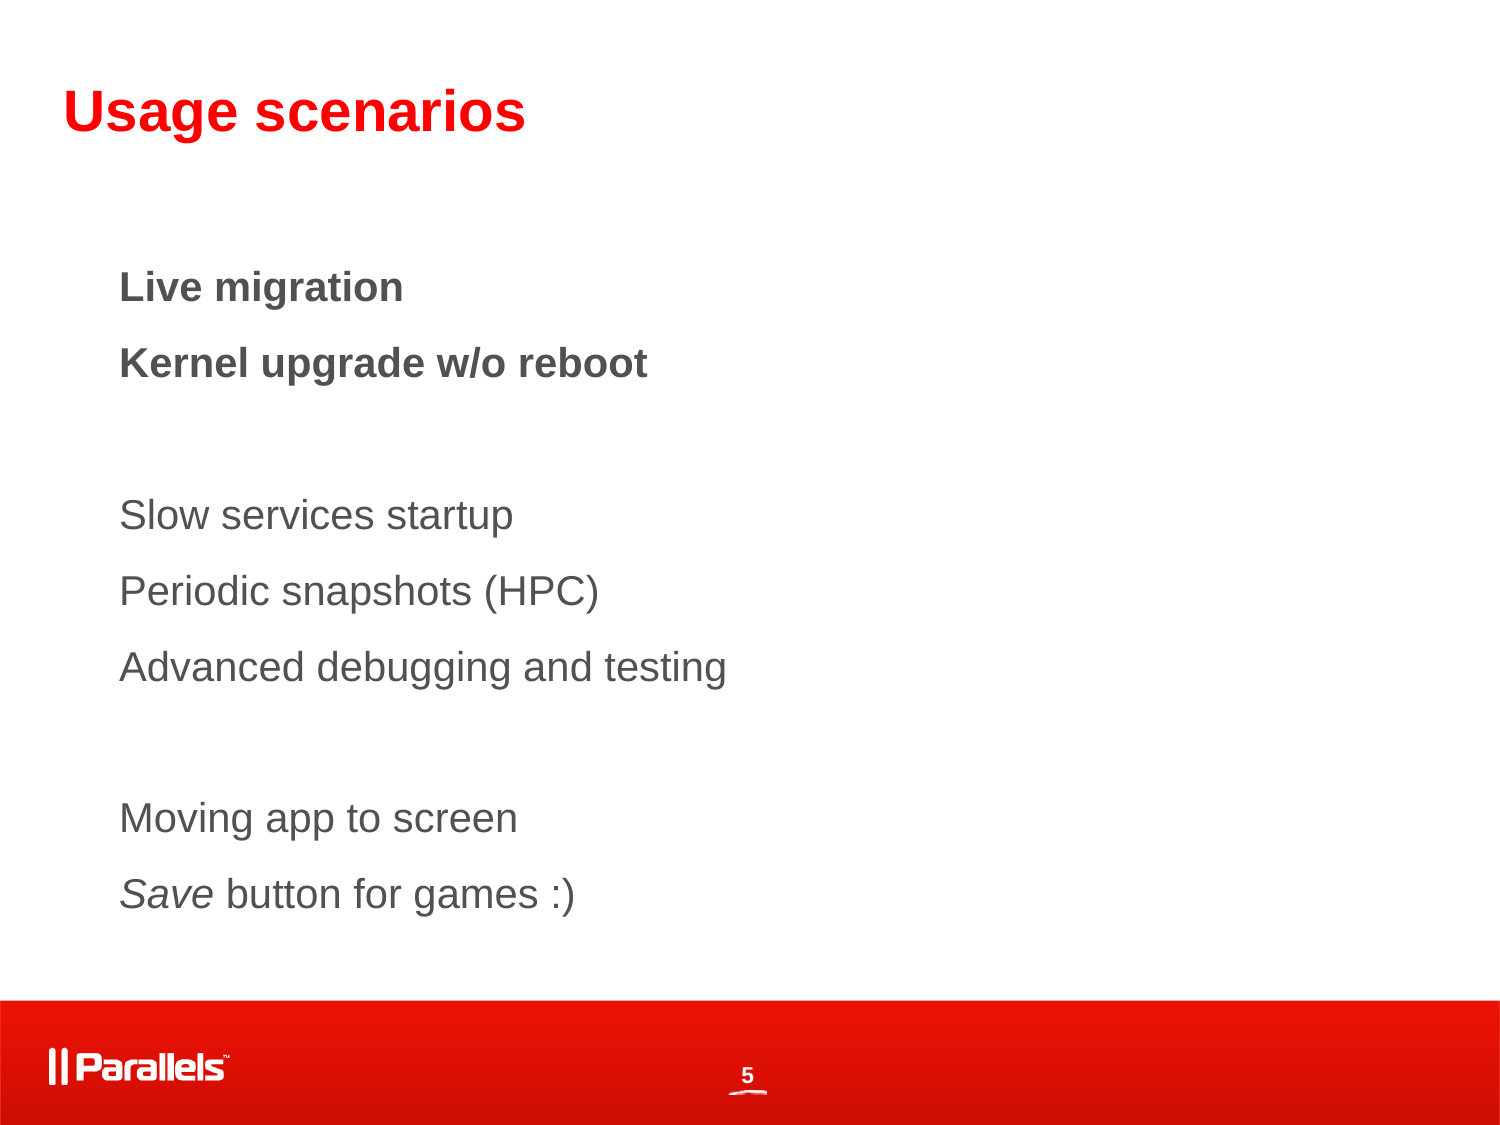

# Usage scenarios
Live migration
Kernel upgrade w/o reboot
Slow services startup
Periodic snapshots (HPC)
Advanced debugging and testing
Moving app to screen
Save button for games :)